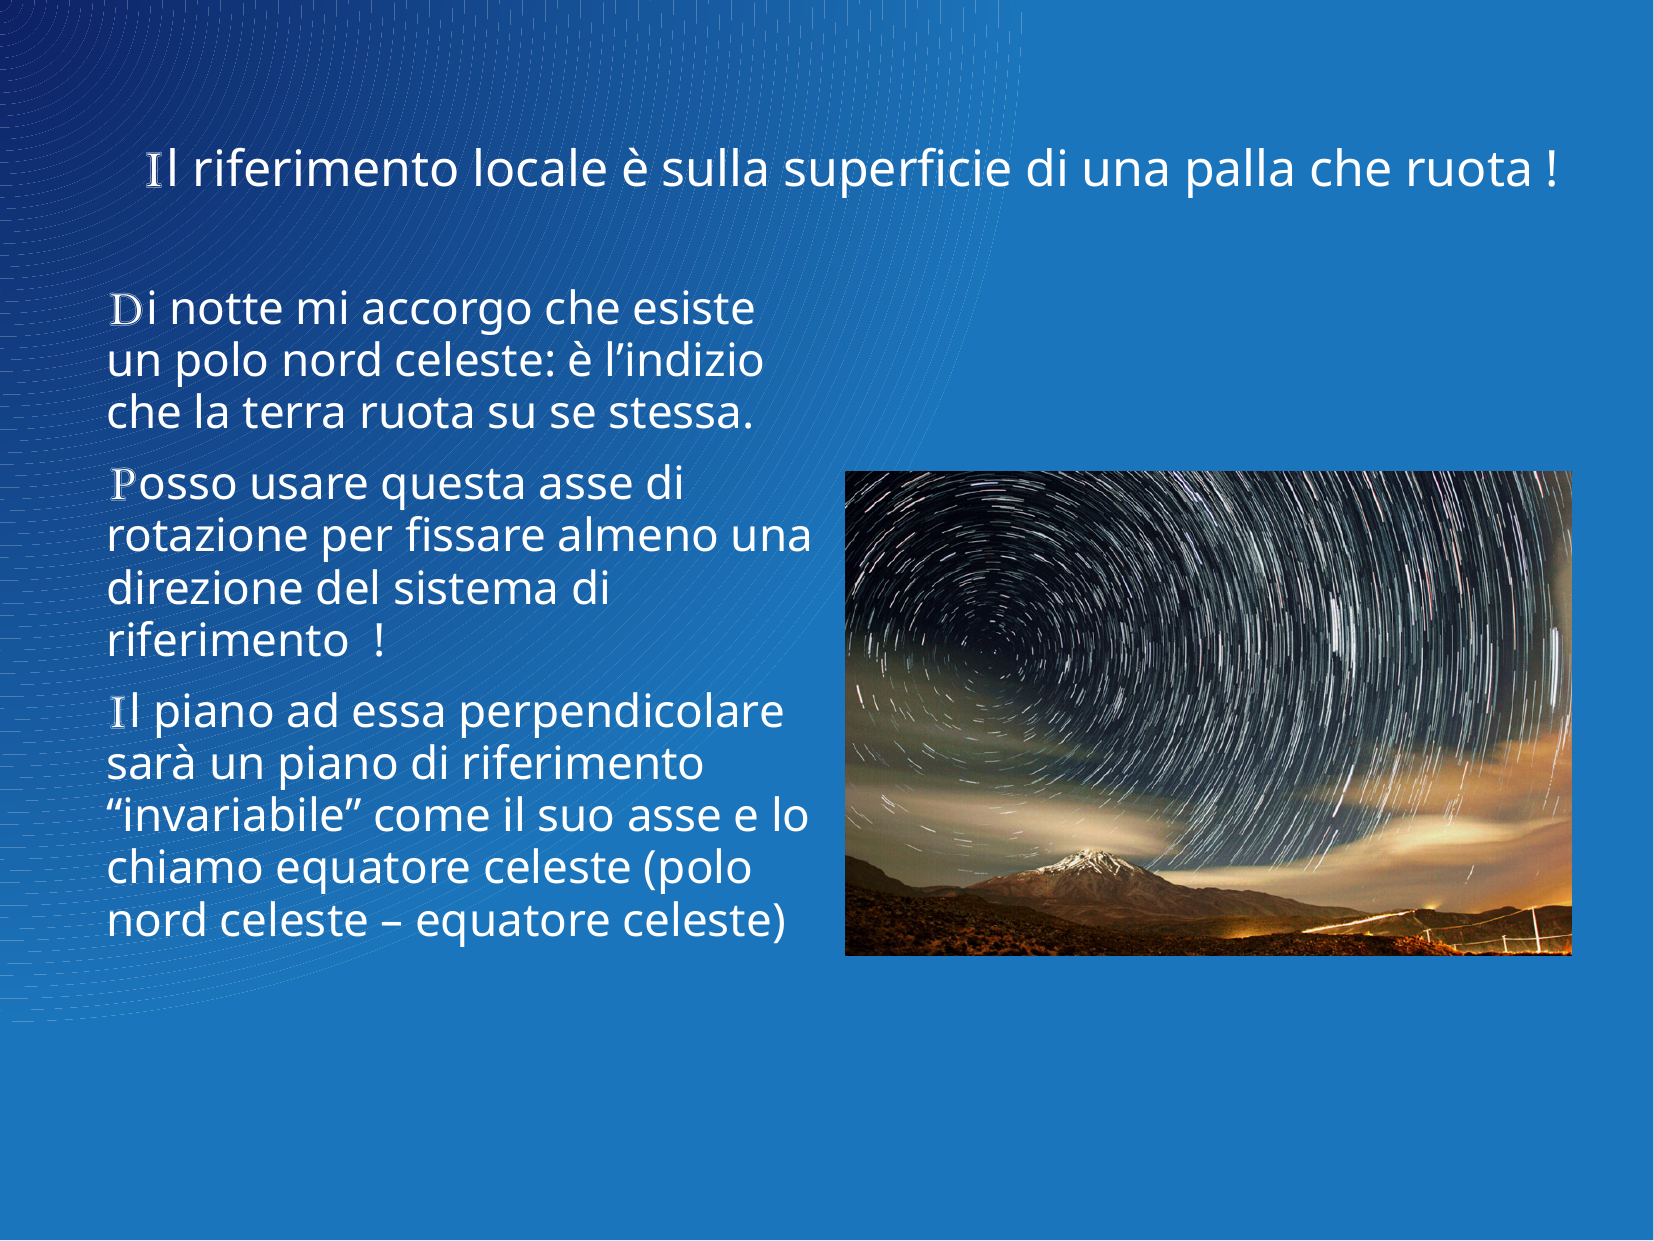

# Il riferimento locale è sulla superficie di una palla che ruota !
Di notte mi accorgo che esiste un polo nord celeste: è l’indizio che la terra ruota su se stessa.
Posso usare questa asse di rotazione per fissare almeno una direzione del sistema di riferimento !
Il piano ad essa perpendicolare sarà un piano di riferimento “invariabile” come il suo asse e lo chiamo equatore celeste (polo nord celeste – equatore celeste)